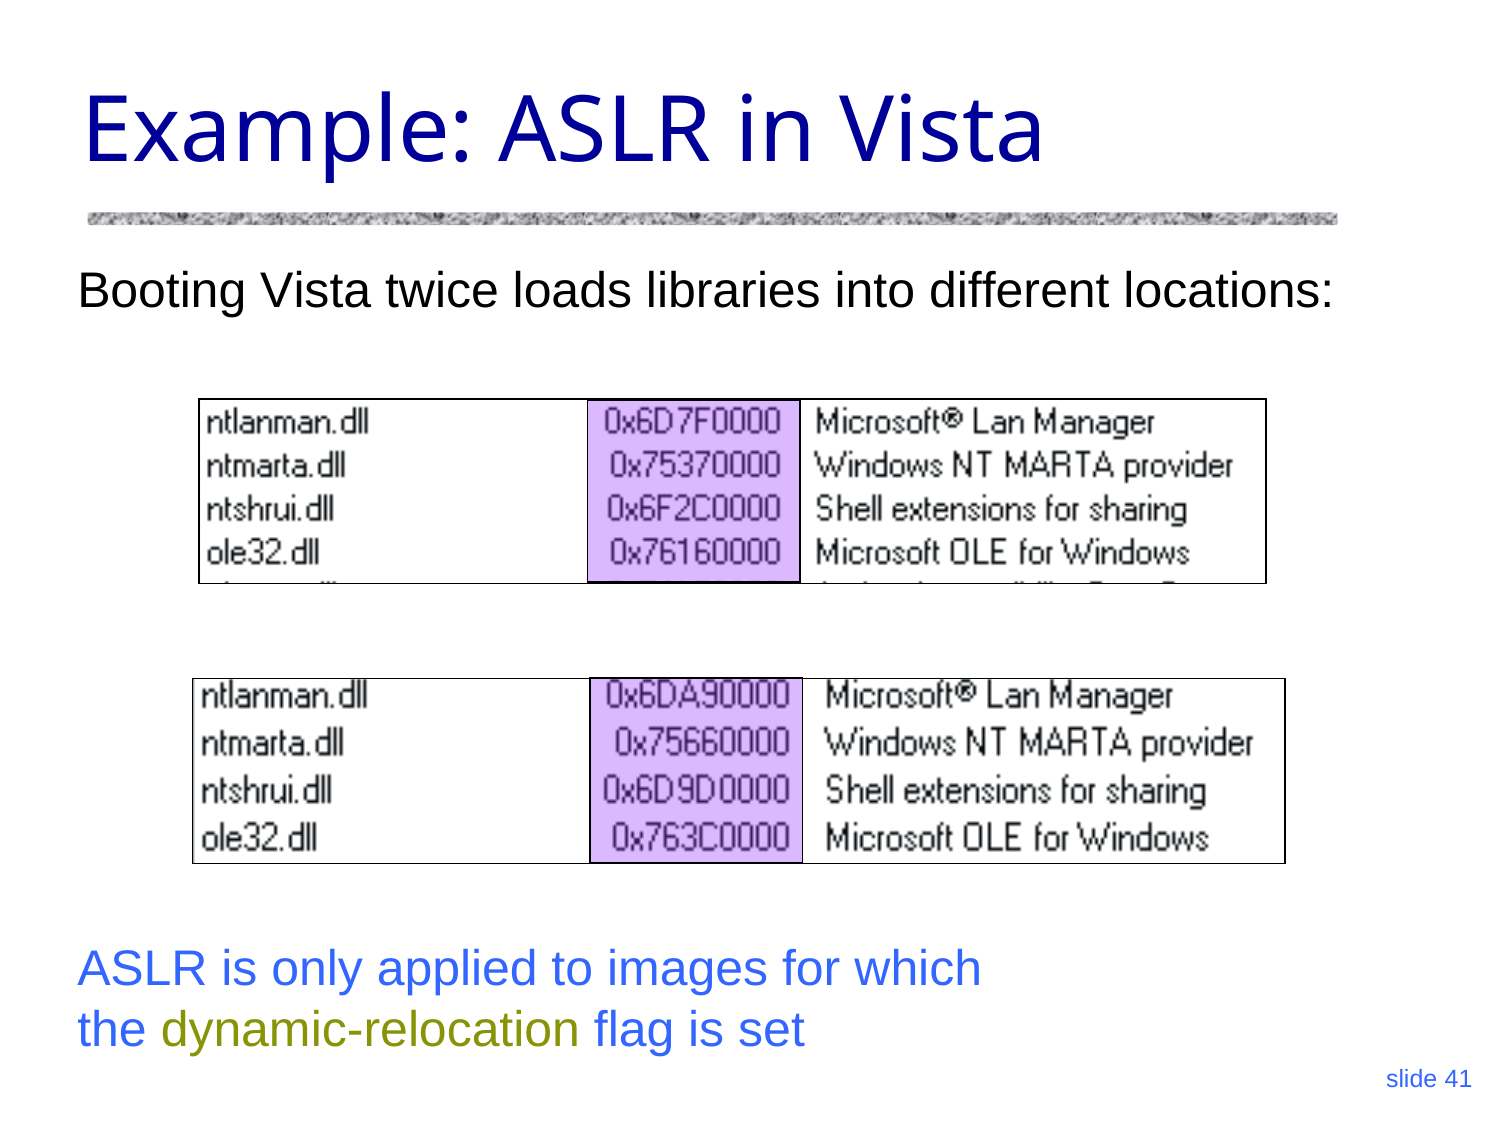

# Example: ASLR in Vista
Booting Vista twice loads libraries into different locations:
ASLR is only applied to images for which
the dynamic-relocation flag is set
slide